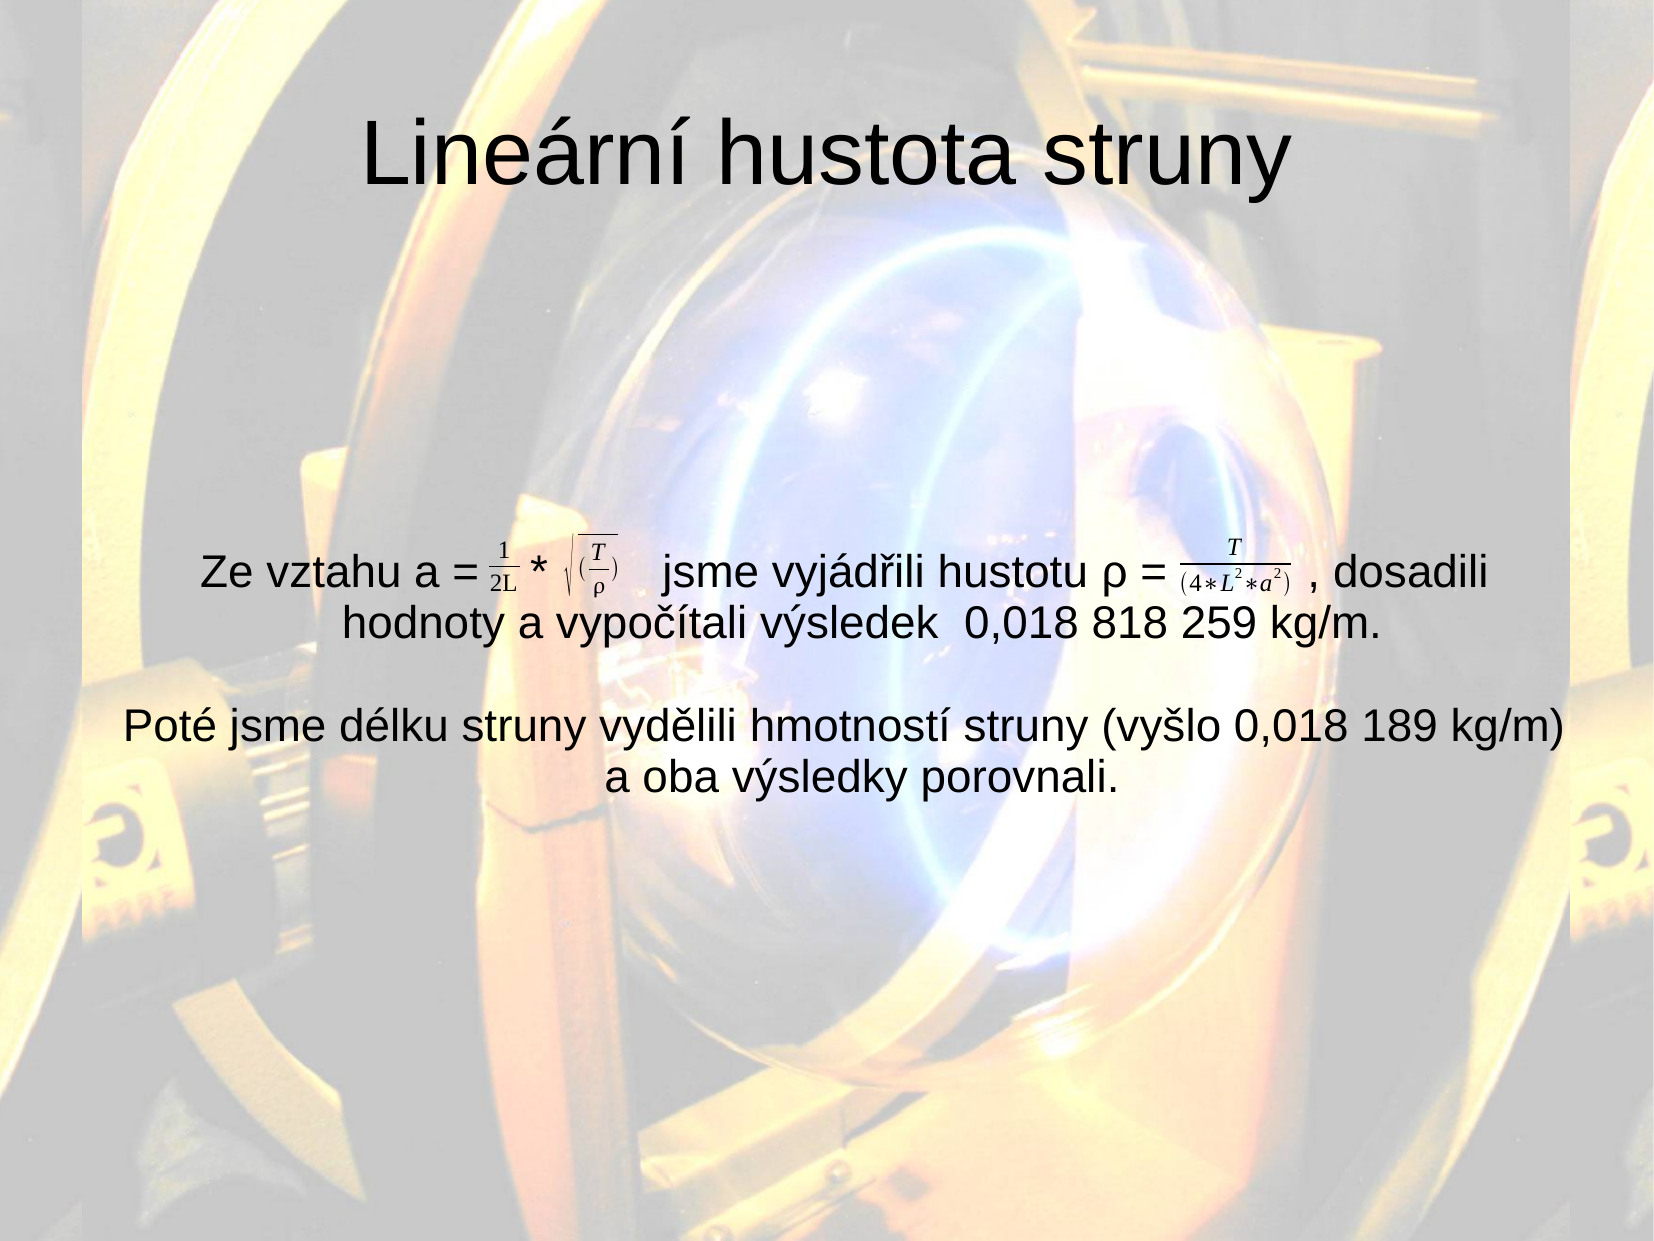

# Lineární hustota struny
Ze vztahu a = * jsme vyjádřili hustotu ρ = , dosadili hodnoty a vypočítali výsledek 0,018 818 259 kg/m.
Poté jsme délku struny vydělili hmotností struny (vyšlo 0,018 189 kg/m) a oba výsledky porovnali.